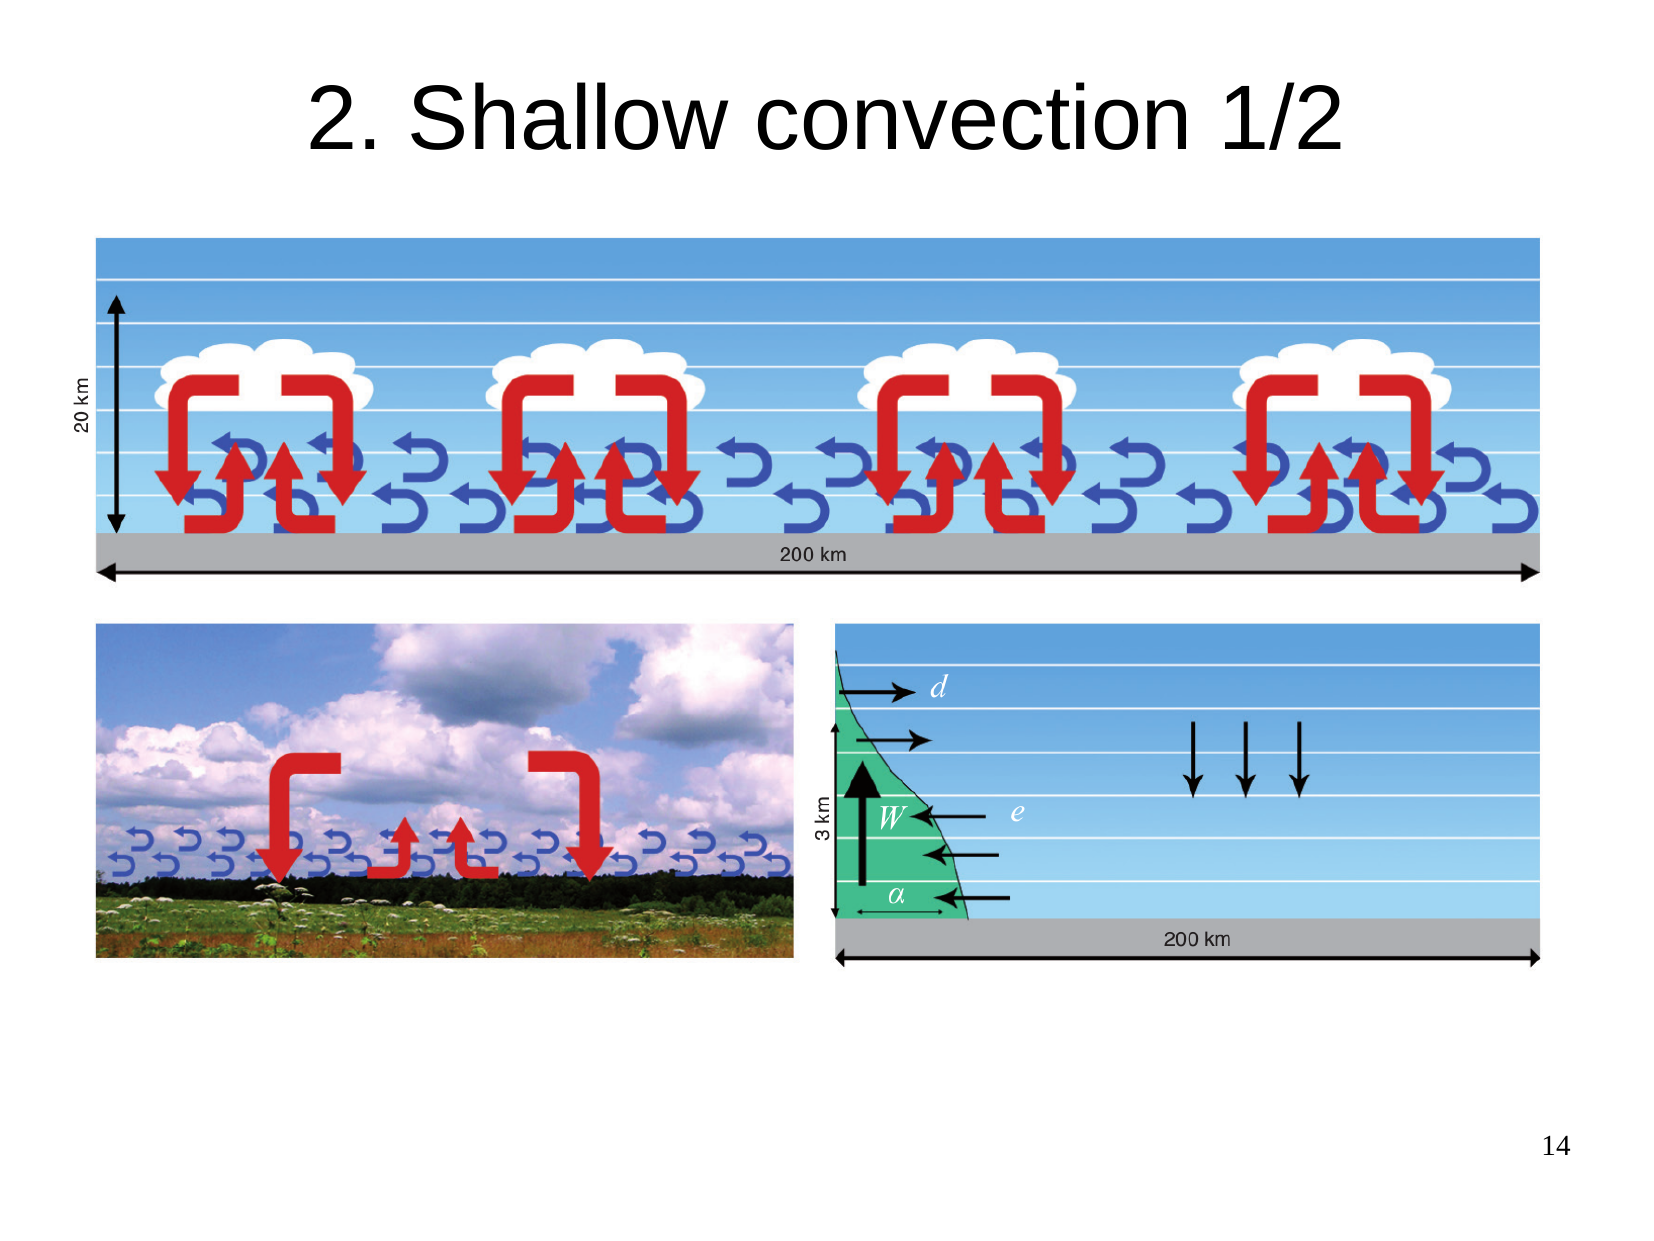

# 2. Shallow convection 1/2
14
Adiabatic
 ascent